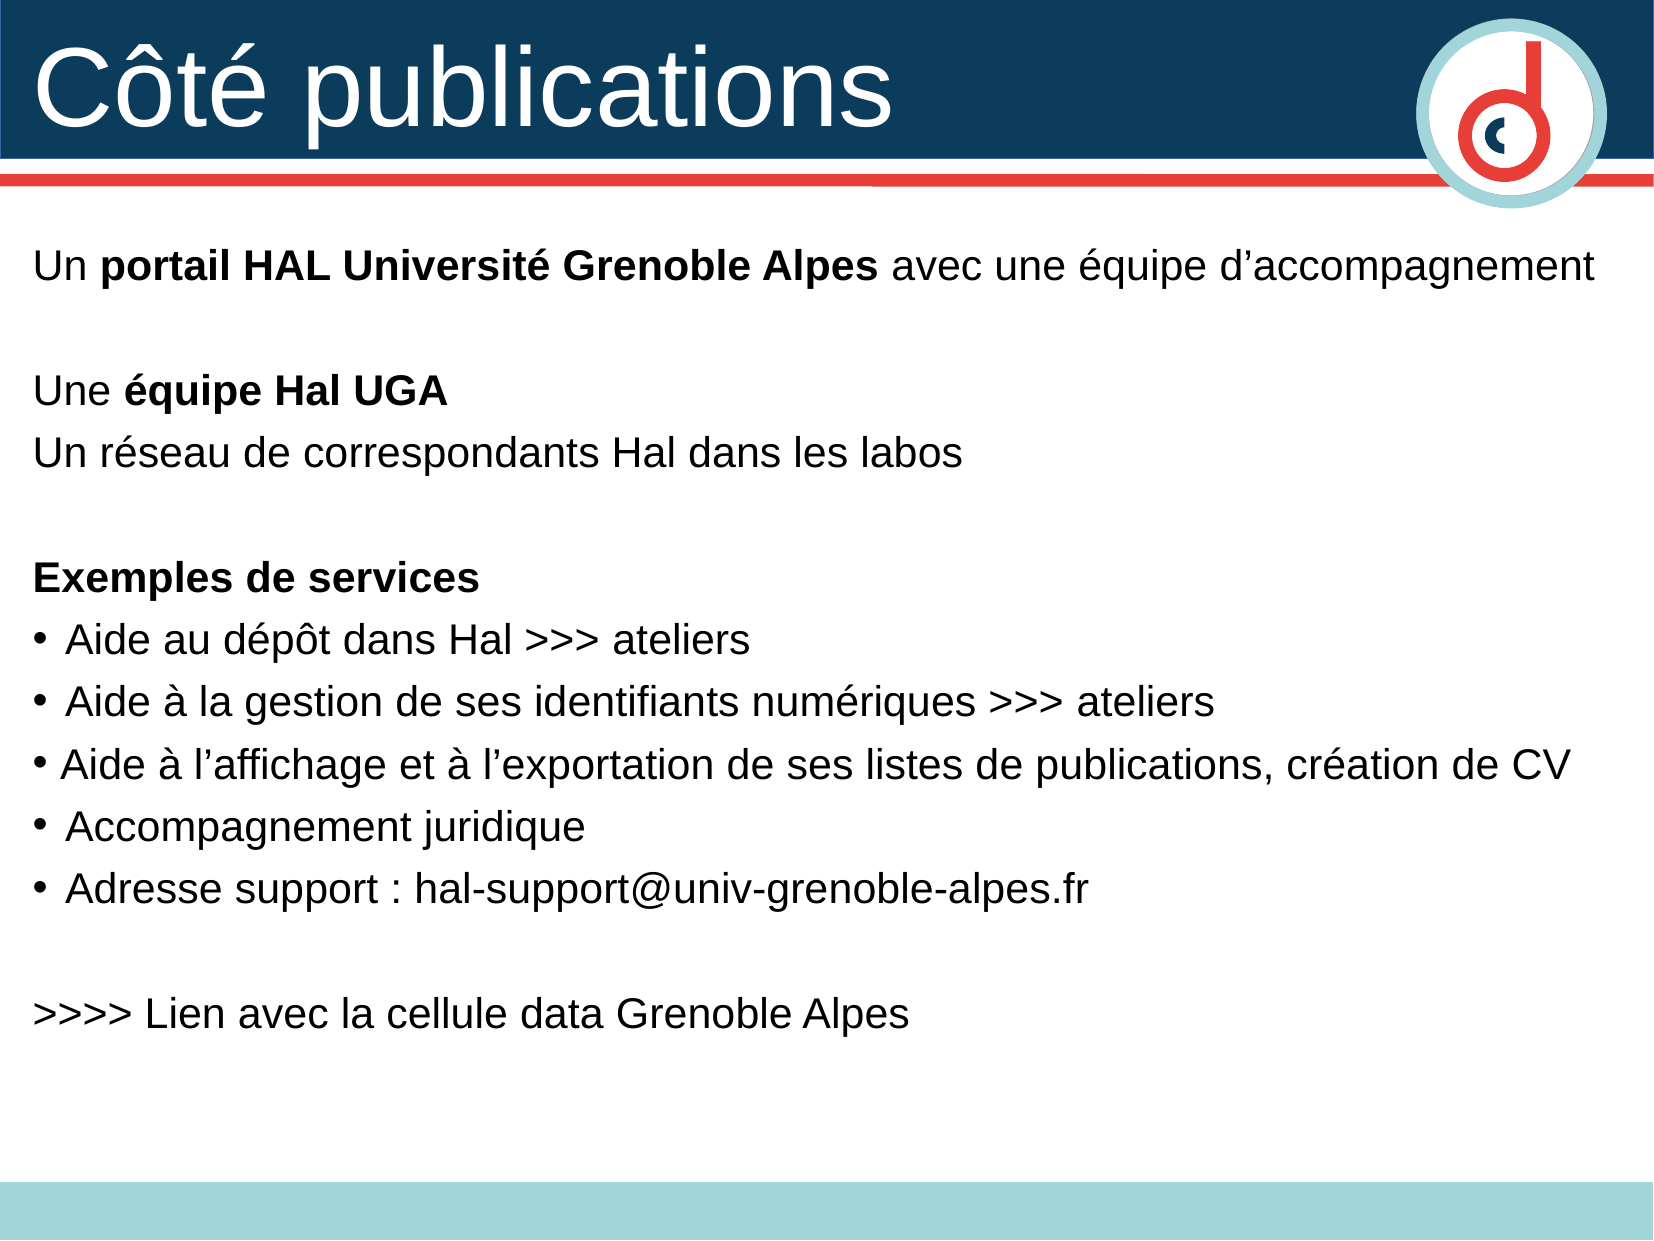

# Côté publications
Un portail HAL Université Grenoble Alpes avec une équipe d’accompagnement
Une équipe Hal UGA
Un réseau de correspondants Hal dans les labos
Exemples de services
Aide au dépôt dans Hal >>> ateliers
Aide à la gestion de ses identifiants numériques >>> ateliers
Aide à l’affichage et à l’exportation de ses listes de publications, création de CV
Accompagnement juridique
Adresse support : hal-support@univ-grenoble-alpes.fr
>>>> Lien avec la cellule data Grenoble Alpes